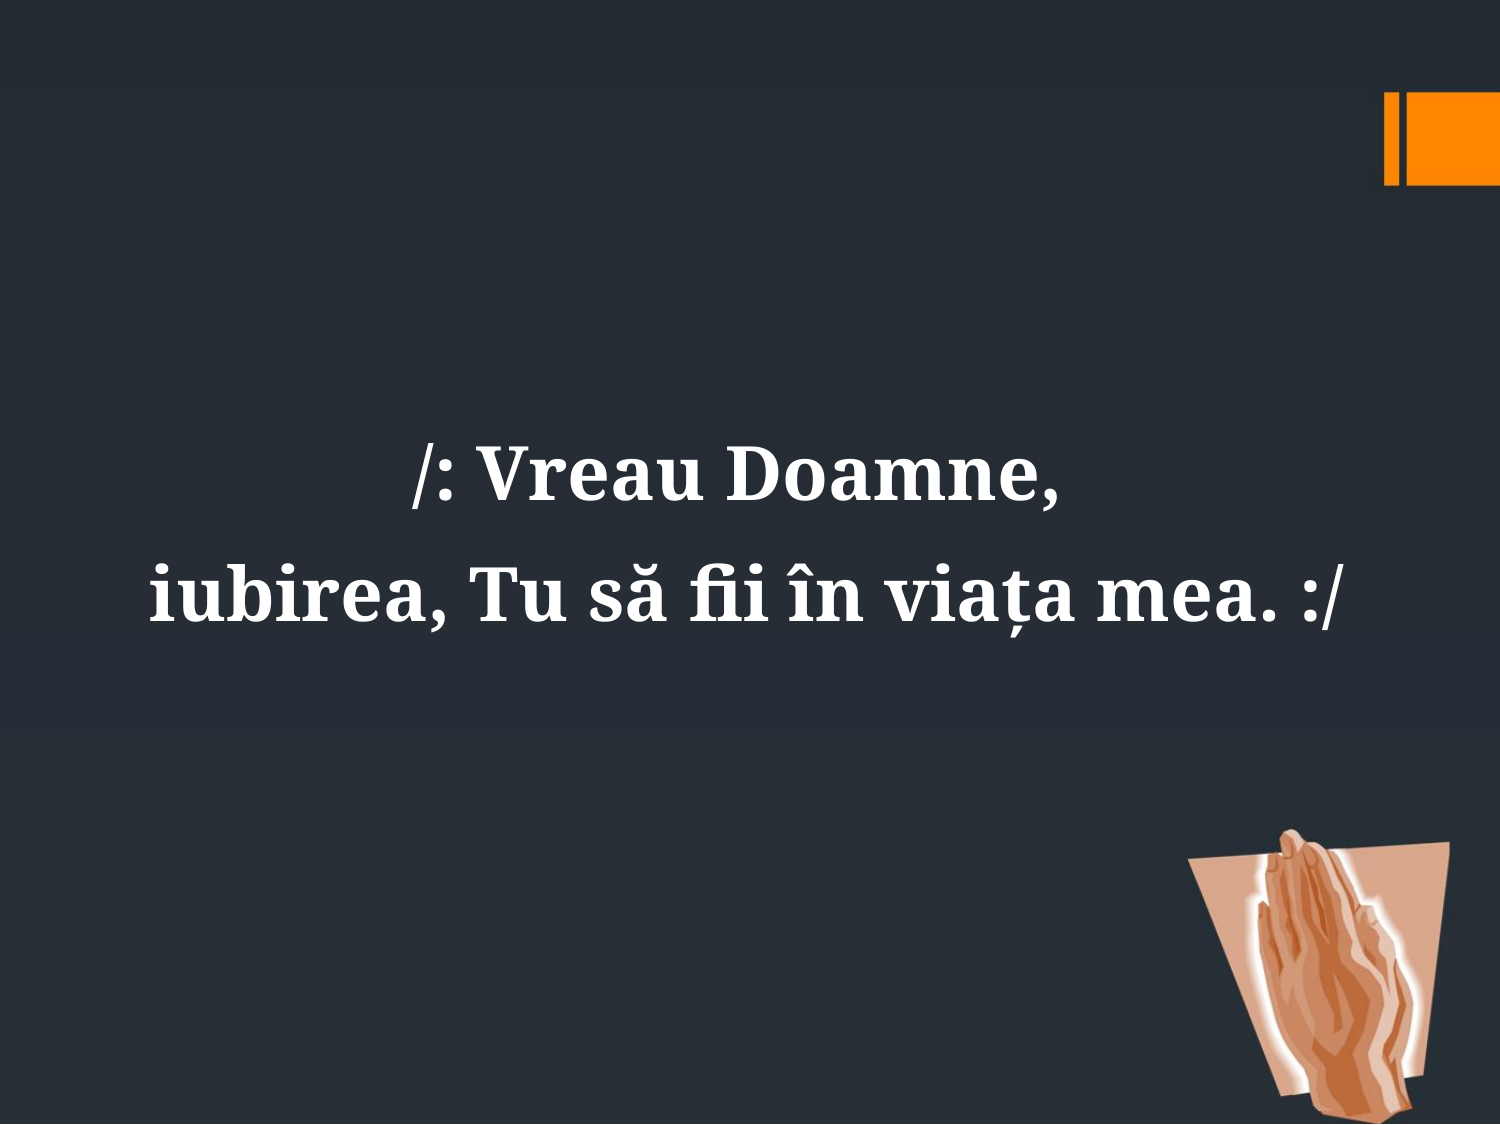

# /: Vreau Doamne,
 iubirea, Tu să fii în viaţa mea. :/